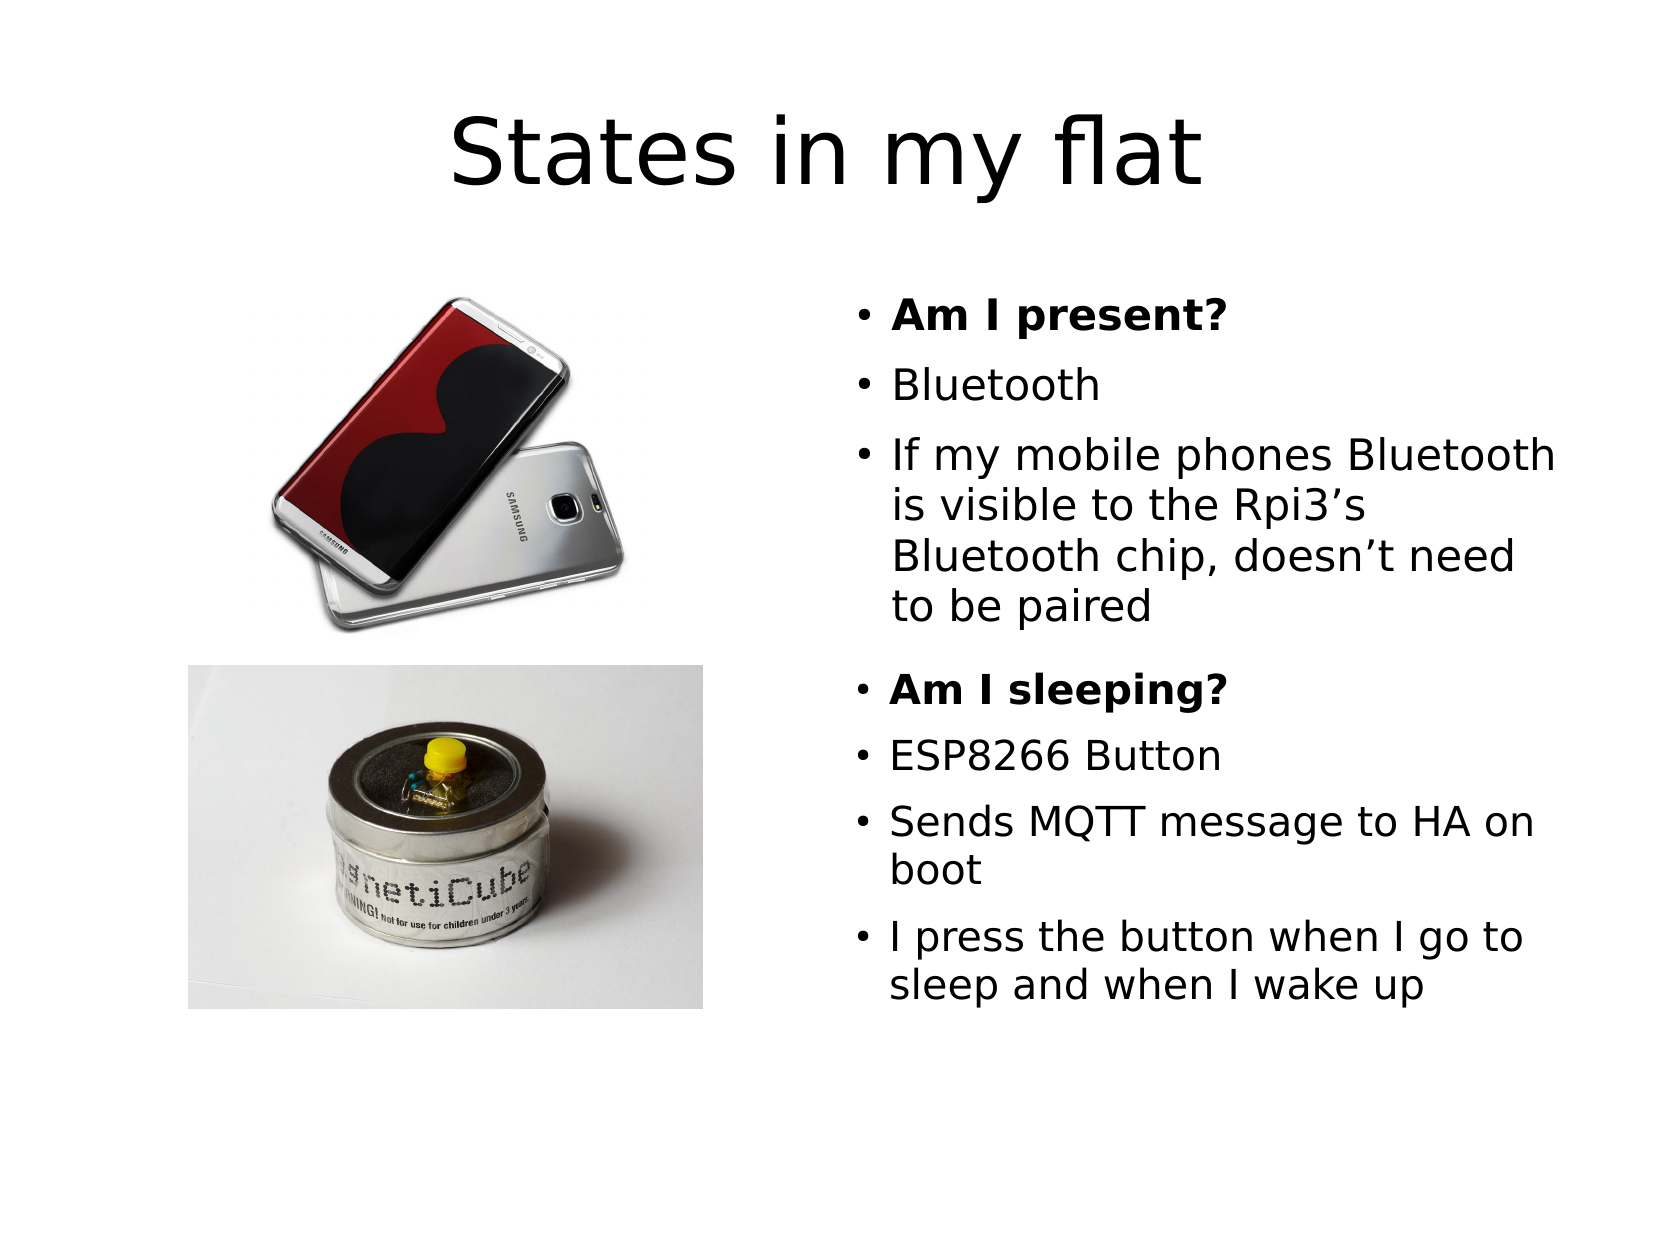

# States in my flat
Am I present?
Bluetooth
If my mobile phones Bluetooth is visible to the Rpi3’s Bluetooth chip, doesn’t need to be paired
Am I sleeping?
ESP8266 Button
Sends MQTT message to HA on boot
I press the button when I go to sleep and when I wake up